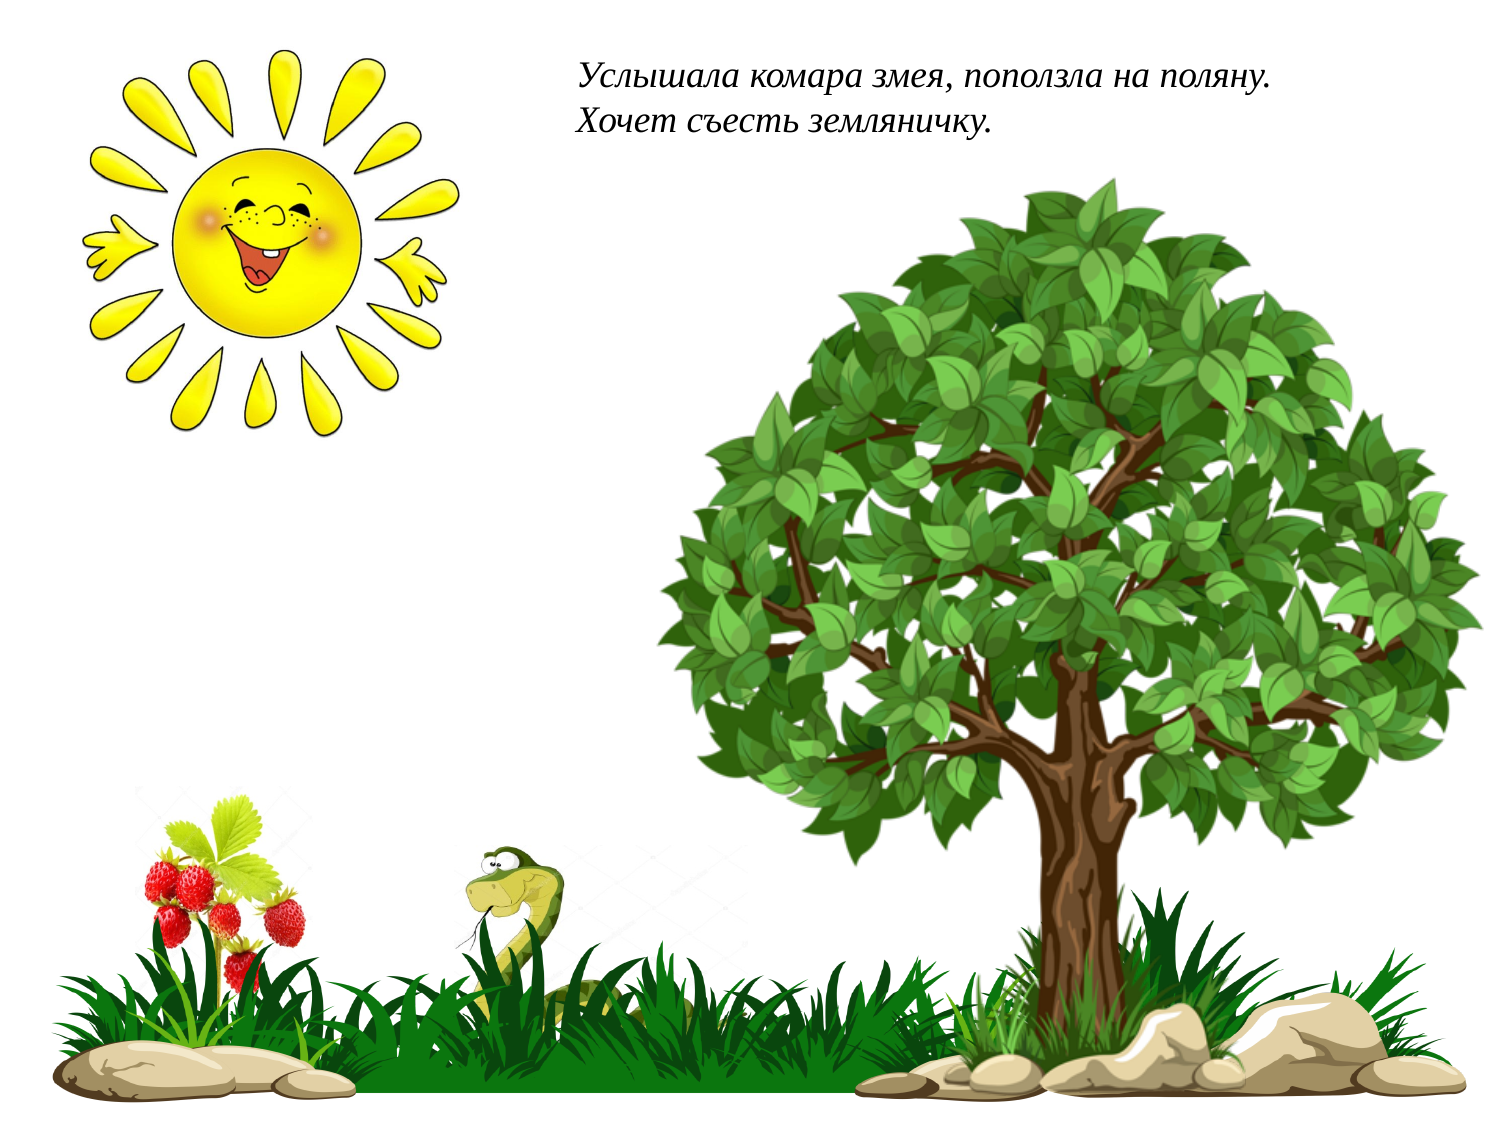

Услышала комара змея, поползла на поляну.
Хочет съесть земляничку.